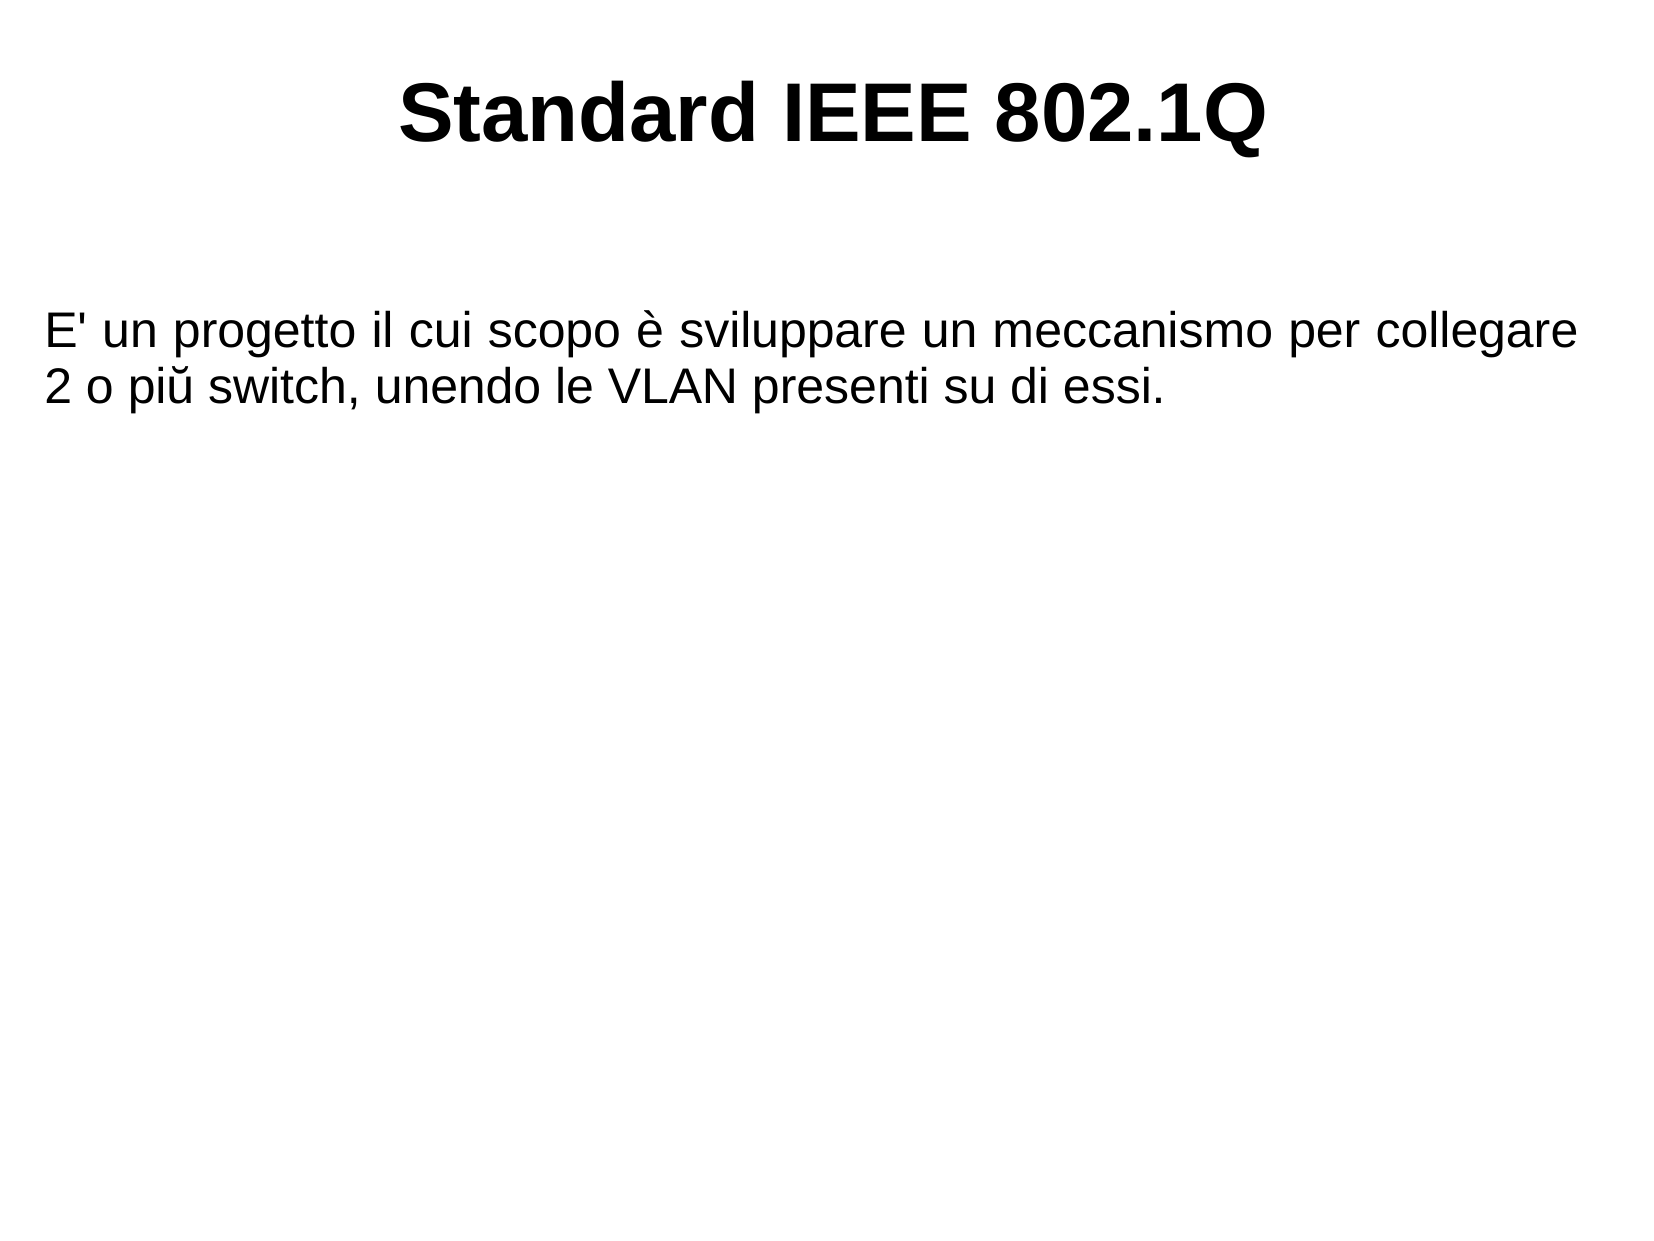

Standard IEEE 802.1Q
E' un progetto il cui scopo è sviluppare un meccanismo per collegare 2 o piŭ switch, unendo le VLAN presenti su di essi.